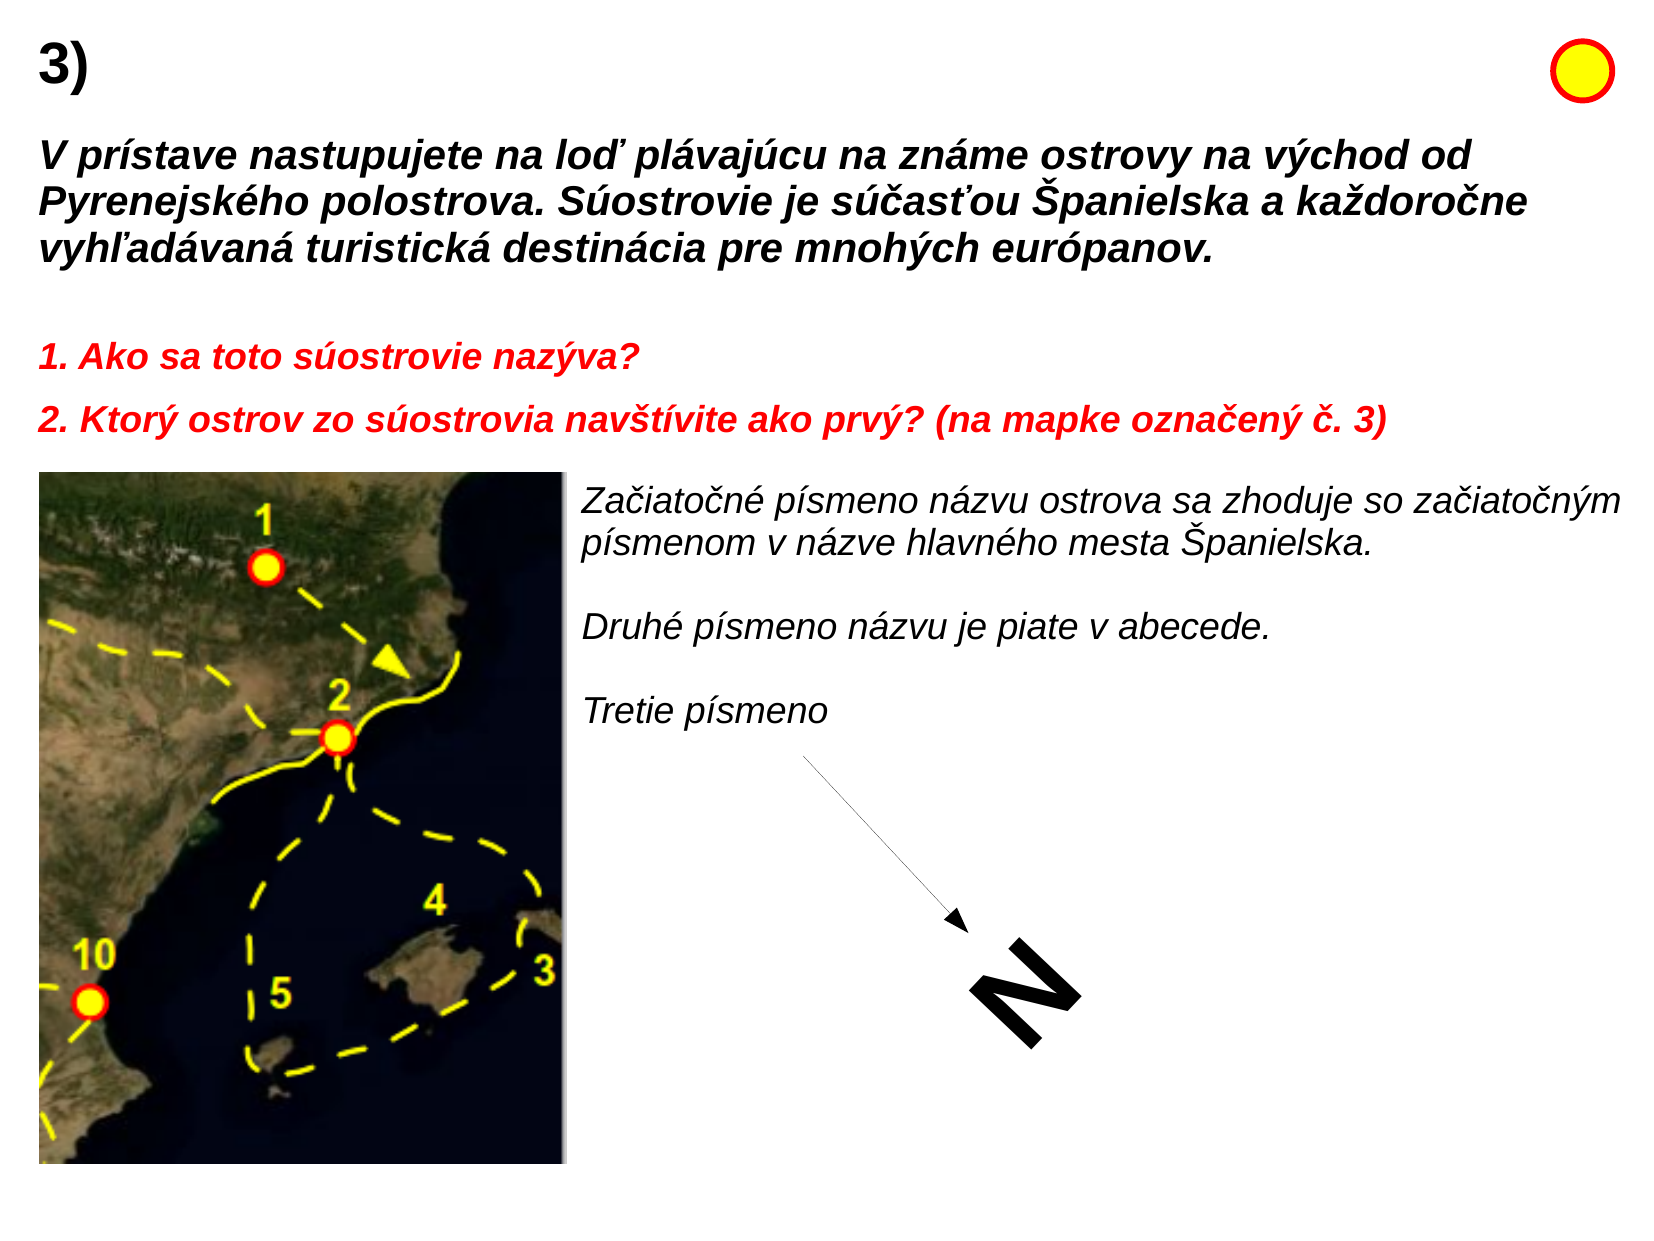

3)
V prístave nastupujete na loď plávajúcu na známe ostrovy na východ od Pyrenejského polostrova. Súostrovie je súčasťou Španielska a každoročne
vyhľadávaná turistická destinácia pre mnohých európanov.
1. Ako sa toto súostrovie nazýva?
2. Ktorý ostrov zo súostrovia navštívite ako prvý? (na mapke označený č. 3)
Začiatočné písmeno názvu ostrova sa zhoduje so začiatočným písmenom v názve hlavného mesta Španielska.
Druhé písmeno názvu je piate v abecede.
Tretie písmeno
N